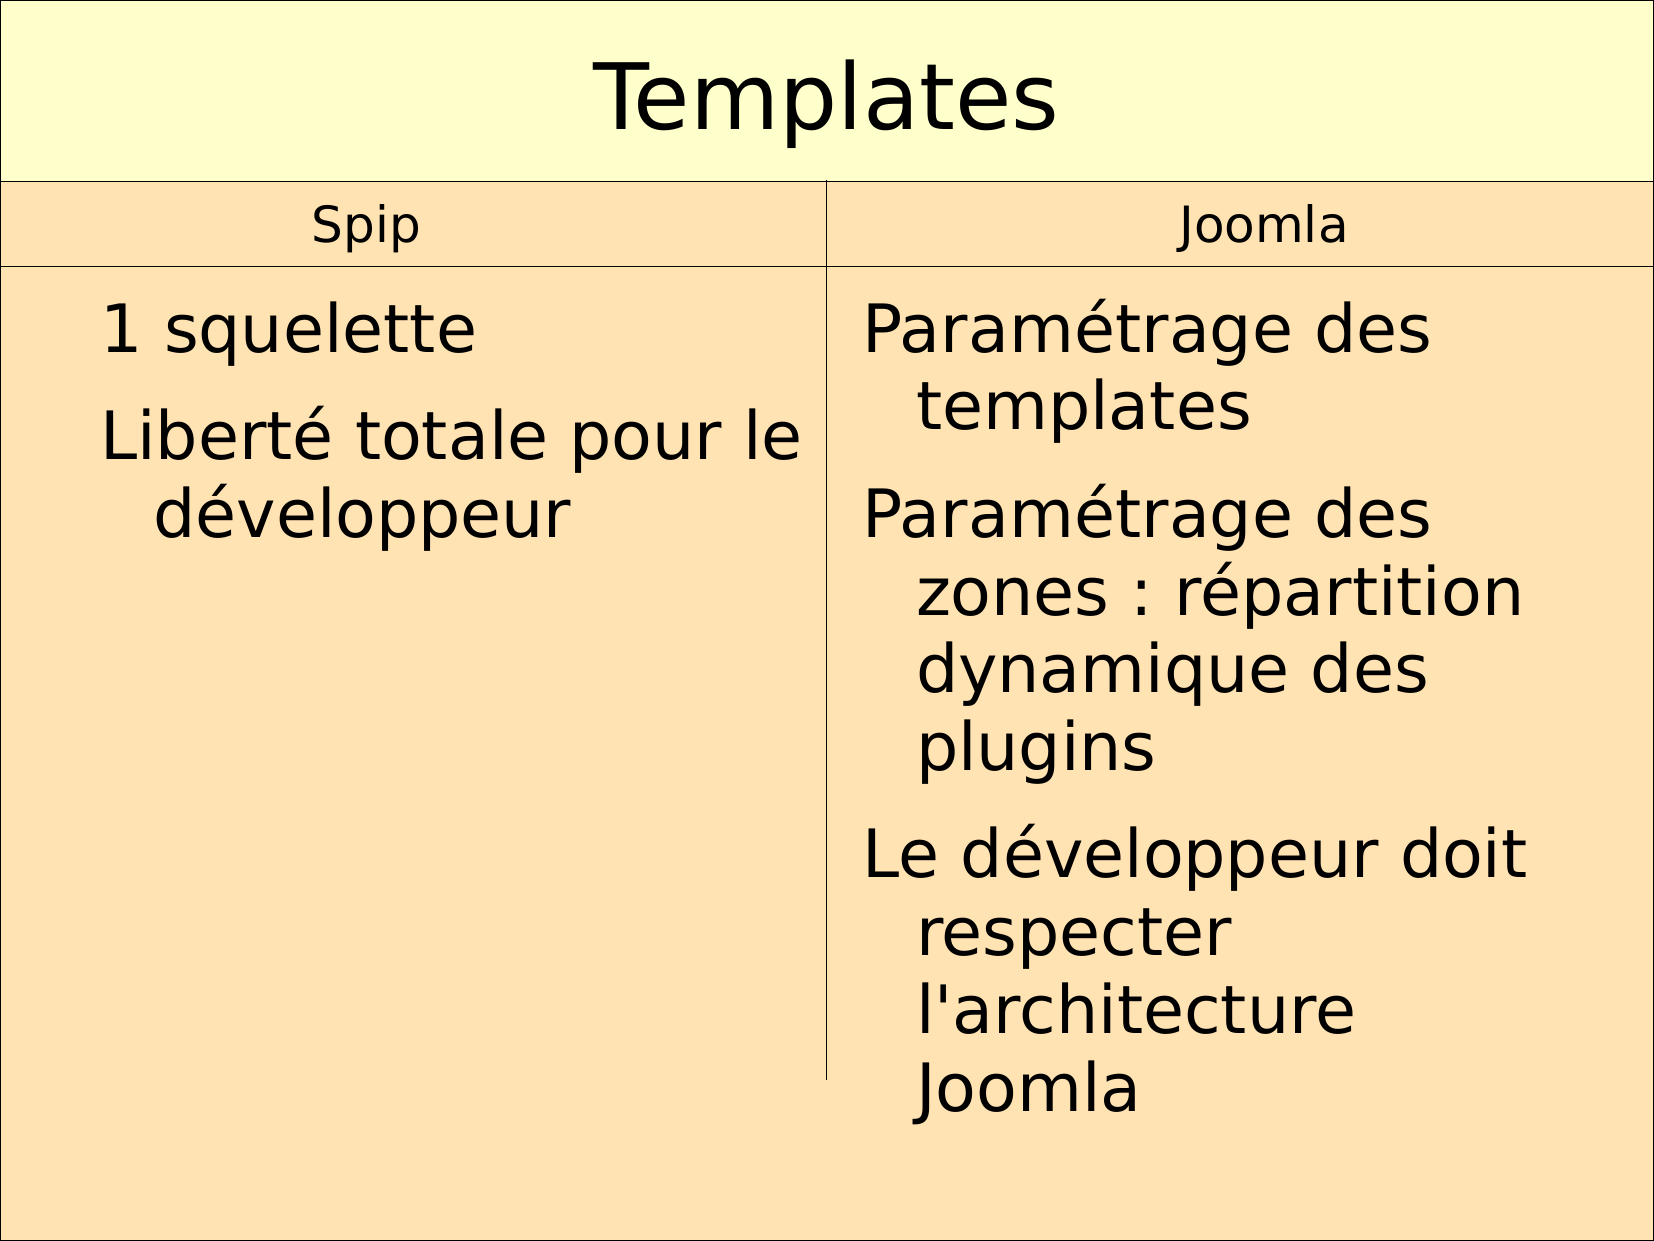

# Templates
1 squelette
Liberté totale pour le développeur
Paramétrage des templates
Paramétrage des zones : répartition dynamique des plugins
Le développeur doit respecter l'architecture Joomla